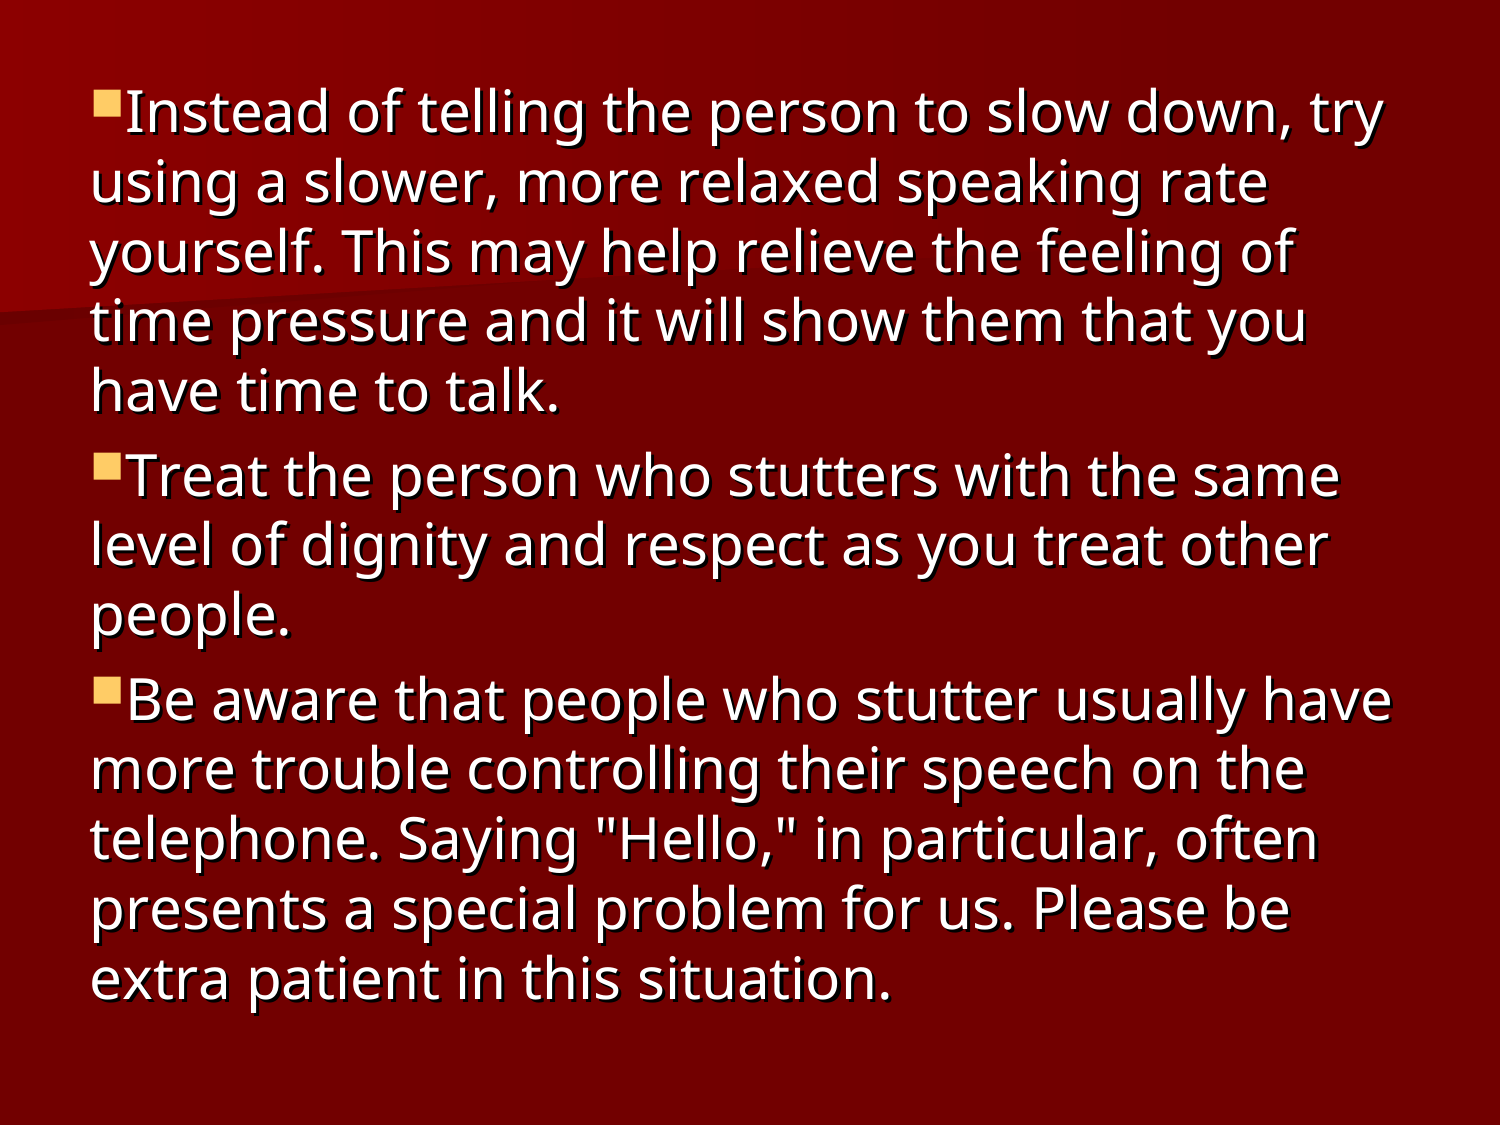

# Instead of telling the person to slow down, try using a slower, more relaxed speaking rate yourself. This may help relieve the feeling of time pressure and it will show them that you have time to talk.
Treat the person who stutters with the same level of dignity and respect as you treat other people.
Be aware that people who stutter usually have more trouble controlling their speech on the telephone. Saying "Hello," in particular, often presents a special problem for us. Please be extra patient in this situation.